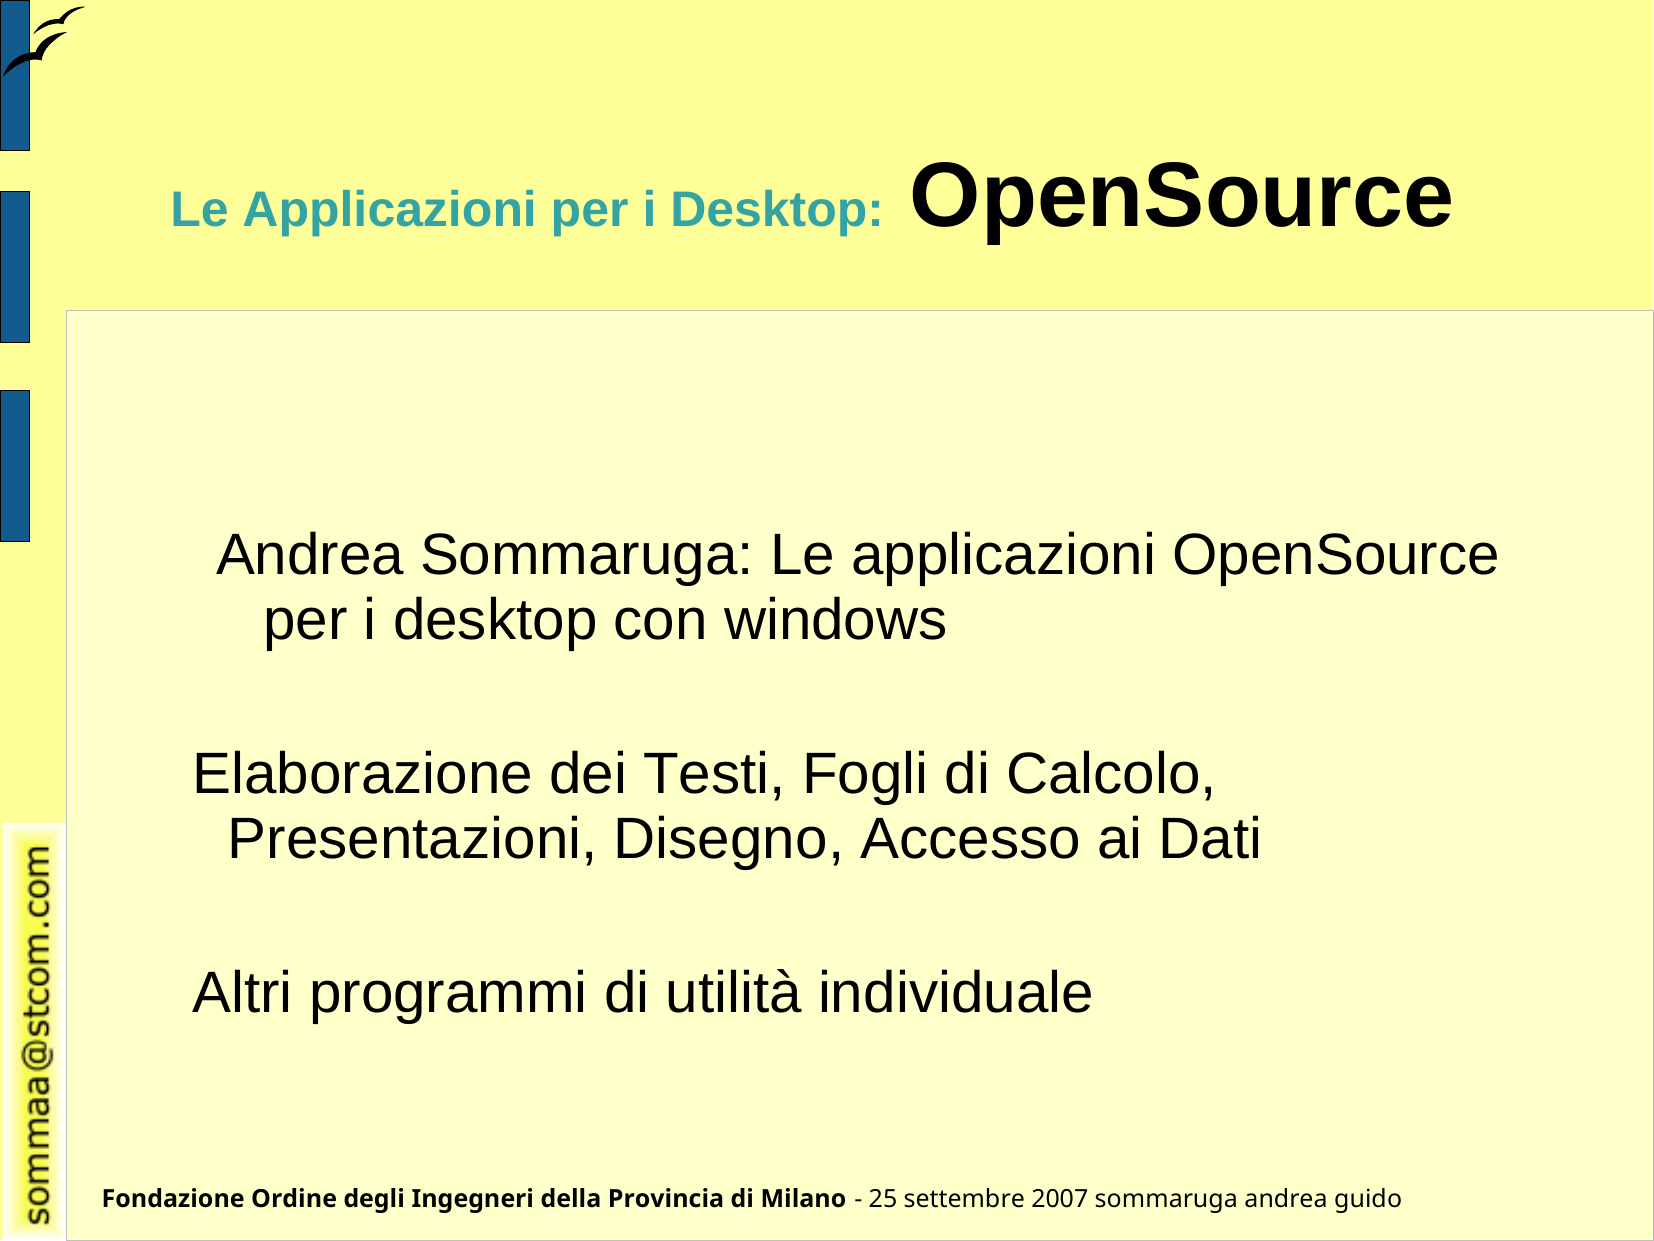

# Le Applicazioni per i Desktop: OpenSource
Andrea Sommaruga: Le applicazioni OpenSource per i desktop con windows
Elaborazione dei Testi, Fogli di Calcolo, Presentazioni, Disegno, Accesso ai Dati
Altri programmi di utilità individuale